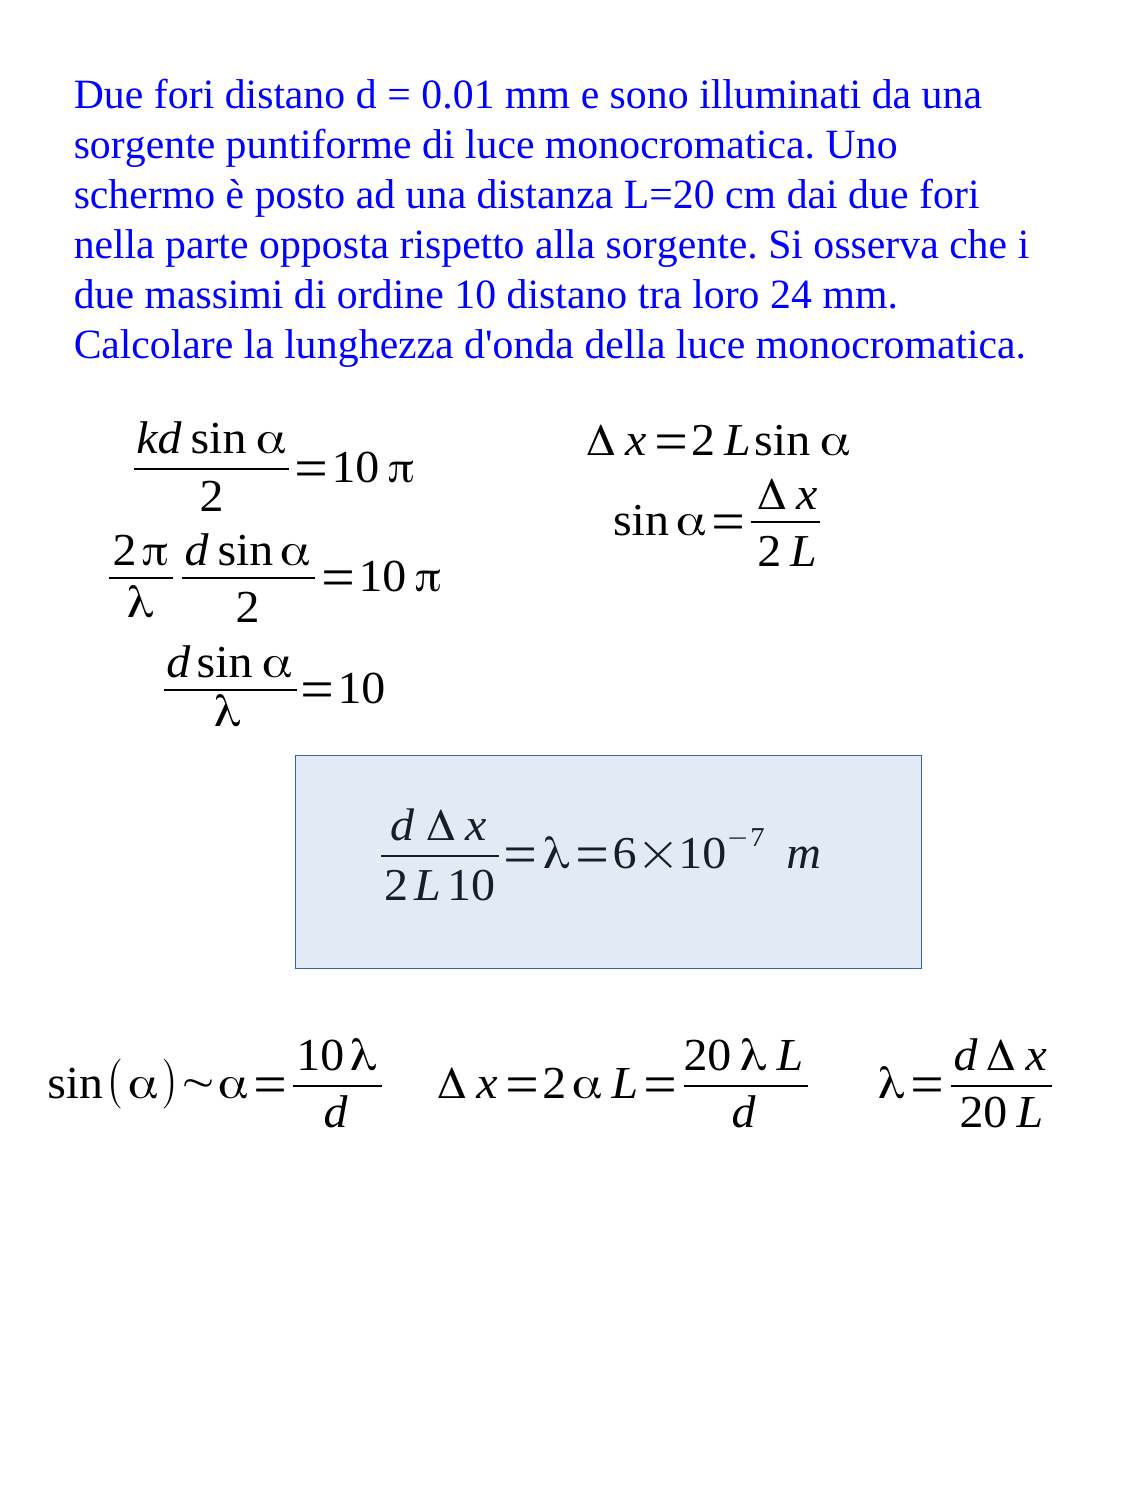

Due fori distano d = 0.01 mm e sono illuminati da una sorgente puntiforme di luce monocromatica. Uno schermo è posto ad una distanza L=20 cm dai due fori nella parte opposta rispetto alla sorgente. Si osserva che i due massimi di ordine 10 distano tra loro 24 mm. Calcolare la lunghezza d'onda della luce monocromatica.
P19 Onde Ottica
28